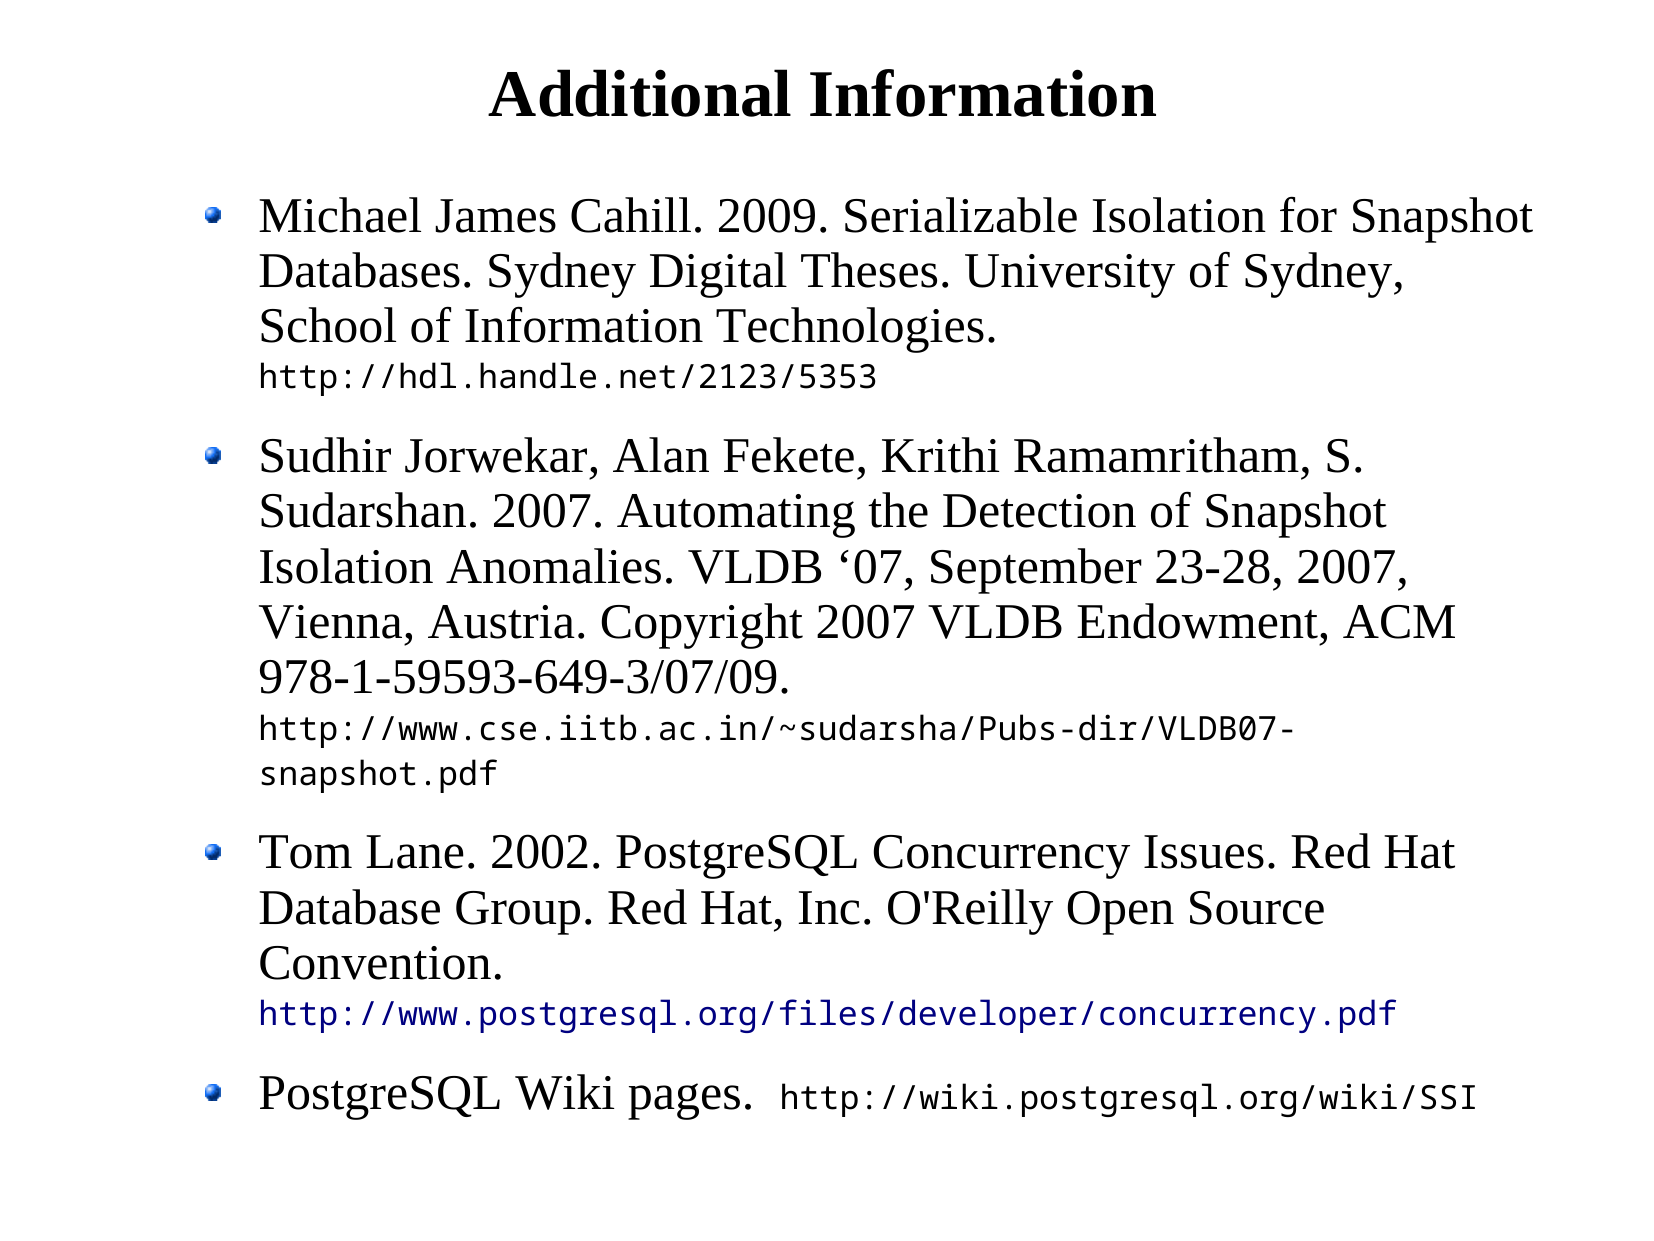

# Additional Information
Michael James Cahill. 2009. Serializable Isolation for Snapshot Databases. Sydney Digital Theses. University of Sydney, School of Information Technologies. http://hdl.handle.net/2123/5353
Sudhir Jorwekar, Alan Fekete, Krithi Ramamritham, S. Sudarshan. 2007. Automating the Detection of Snapshot Isolation Anomalies. VLDB ‘07, September 23-28, 2007, Vienna, Austria. Copyright 2007 VLDB Endowment, ACM 978-1-59593-649-3/07/09. http://www.cse.iitb.ac.in/~sudarsha/Pubs-dir/VLDB07-snapshot.pdf
Tom Lane. 2002. PostgreSQL Concurrency Issues. Red Hat Database Group. Red Hat, Inc. O'Reilly Open Source Convention. http://www.postgresql.org/files/developer/concurrency.pdf
PostgreSQL Wiki pages. http://wiki.postgresql.org/wiki/SSI